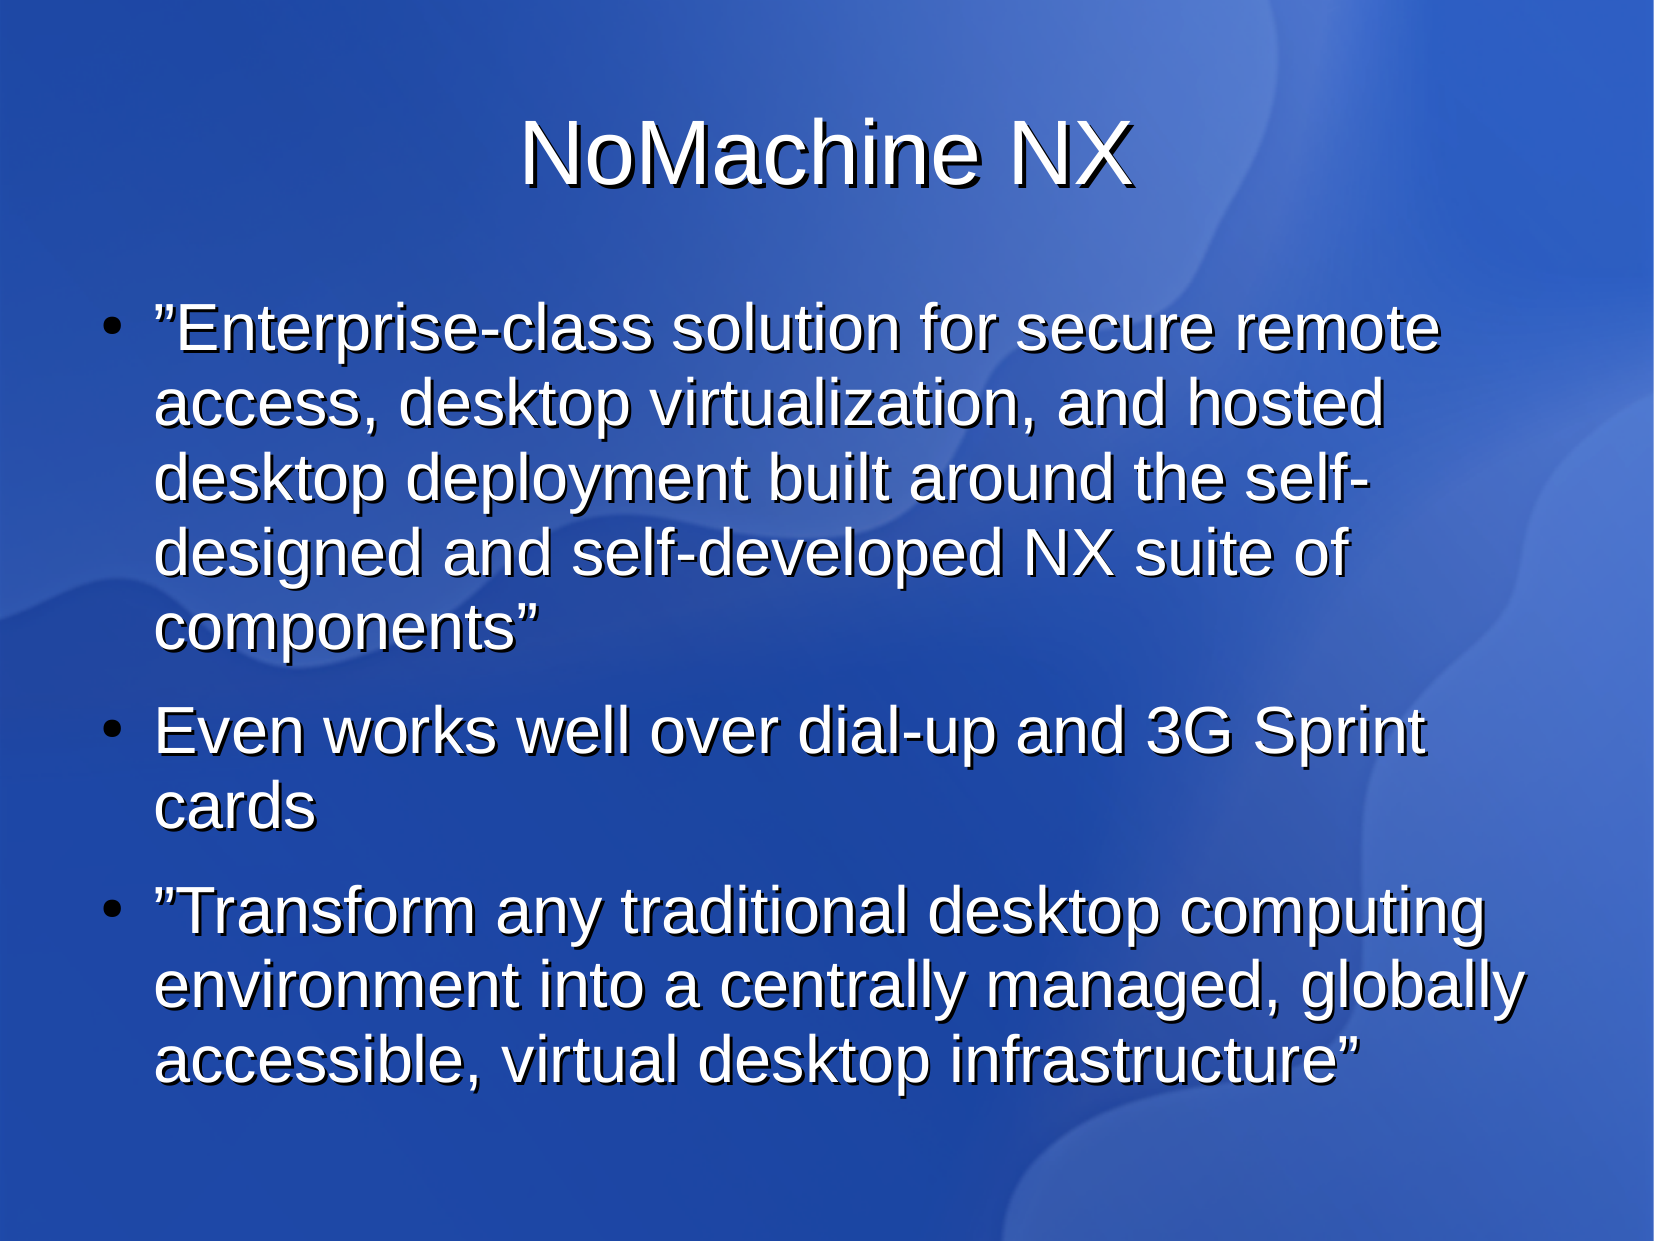

# NoMachine NX
”Enterprise-class solution for secure remote access, desktop virtualization, and hosted desktop deployment built around the self-designed and self-developed NX suite of components”
Even works well over dial-up and 3G Sprint cards
”Transform any traditional desktop computing environment into a centrally managed, globally accessible, virtual desktop infrastructure”